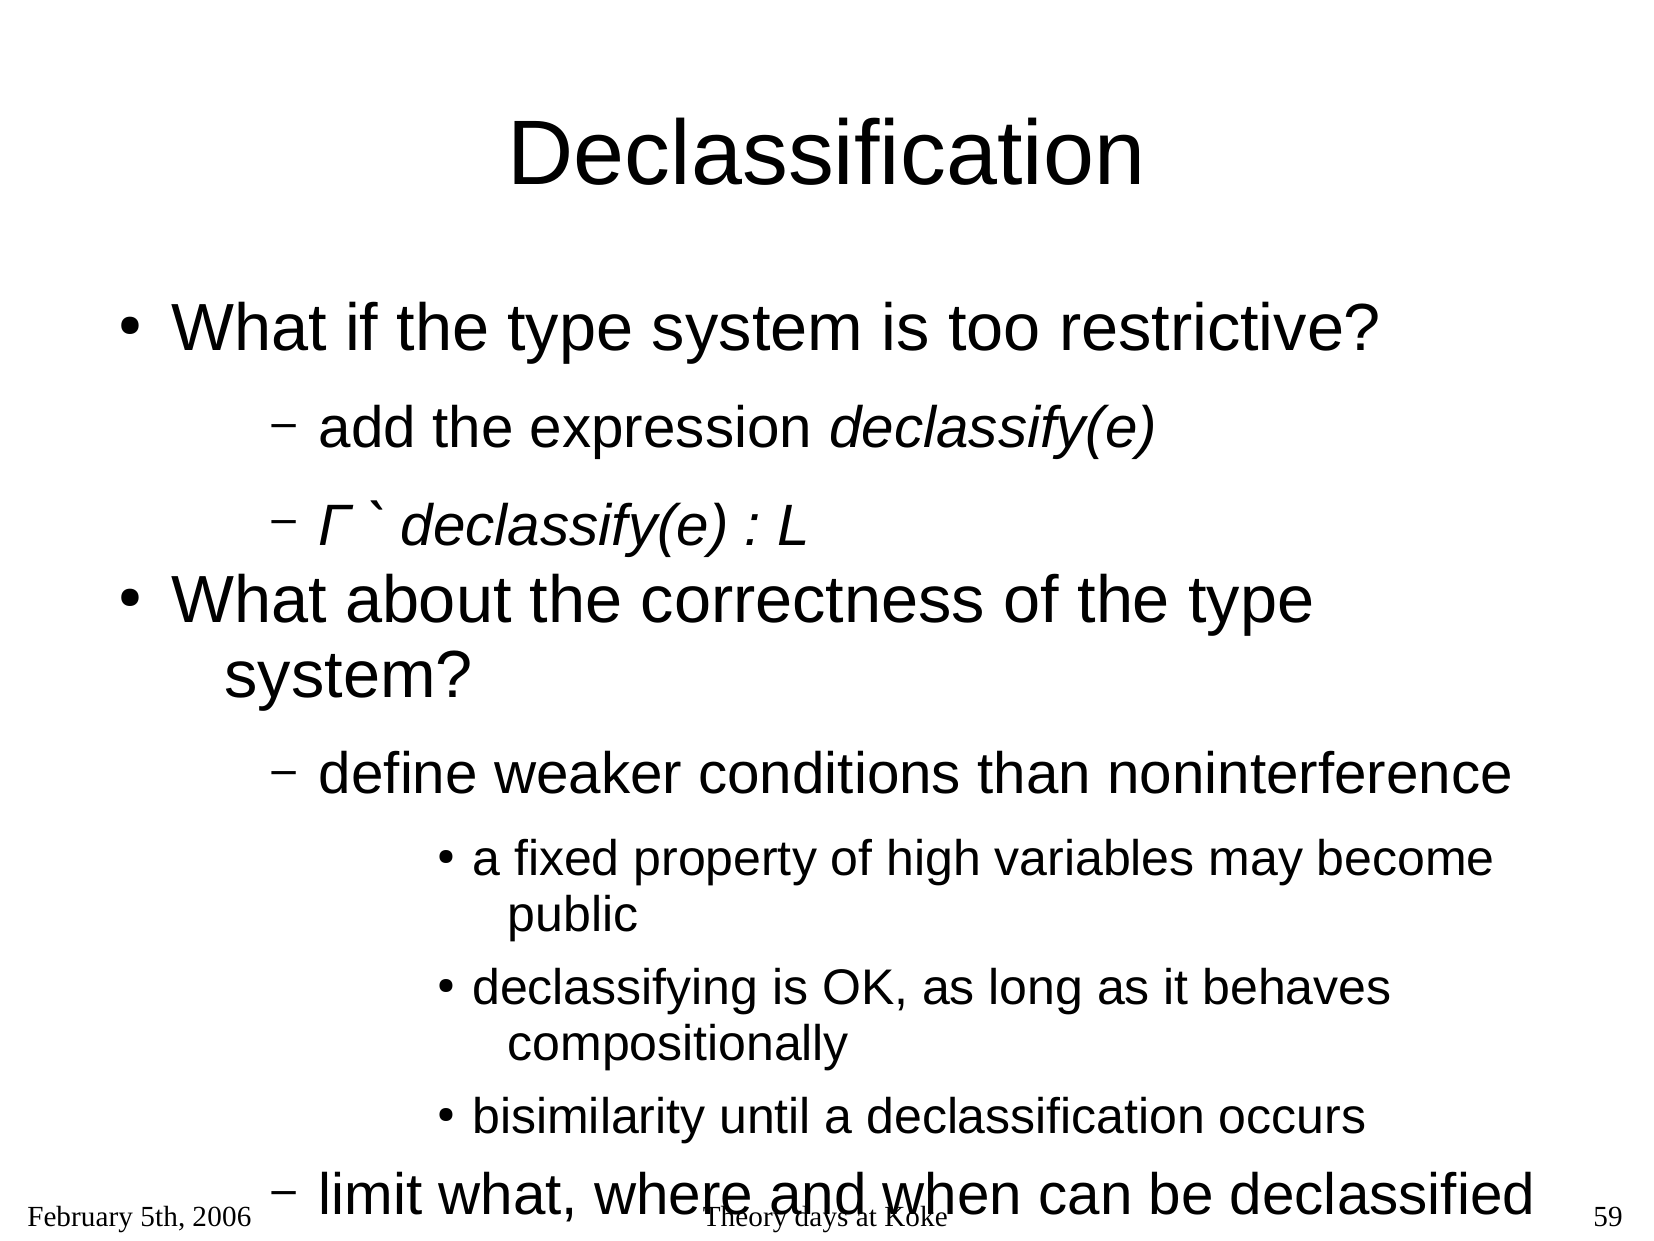

# Declassification
What if the type system is too restrictive?
add the expression declassify(e)
Γ ` declassify(e) : L
What about the correctness of the type system?
define weaker conditions than noninterference
a fixed property of high variables may become public
declassifying is OK, as long as it behaves compositionally
bisimilarity until a declassification occurs
limit what, where and when can be declassified
February 5th, 2006
Theory days at Koke
59